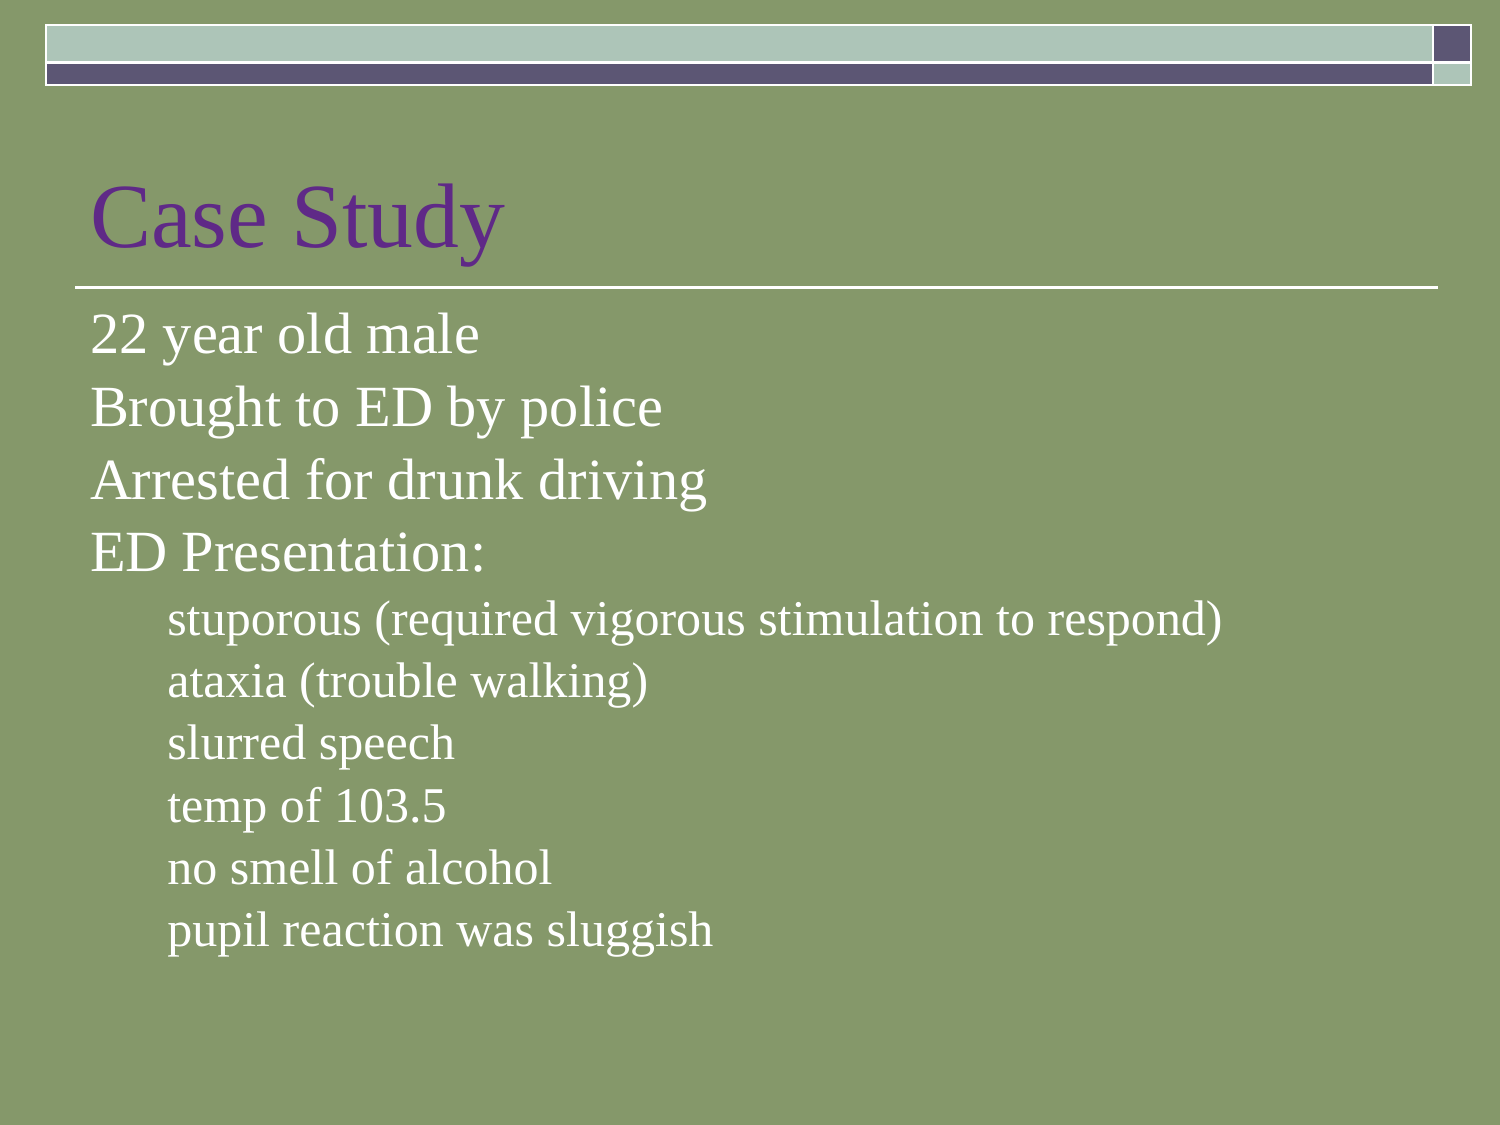

# Case Study
22 year old male
Brought to ED by police
Arrested for drunk driving
ED Presentation:
stuporous (required vigorous stimulation to respond)
ataxia (trouble walking)
slurred speech
temp of 103.5
no smell of alcohol
pupil reaction was sluggish